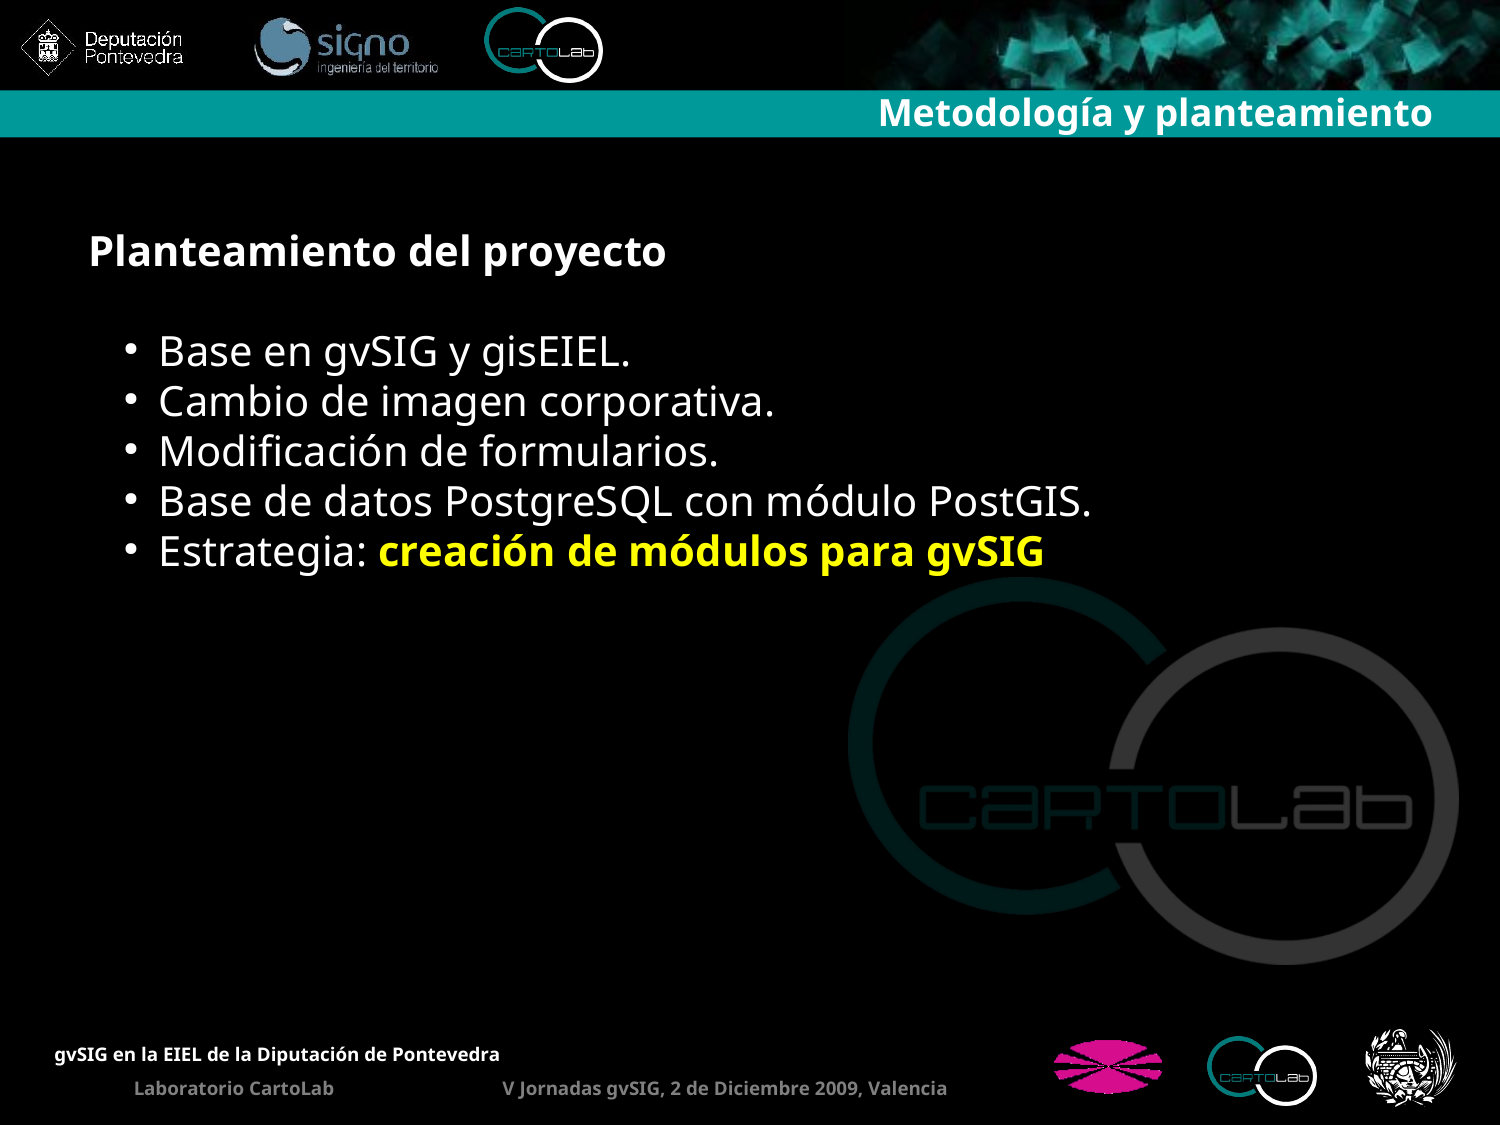

Metodología y planteamiento
Planteamiento del proyecto
Base en gvSIG y gisEIEL.
Cambio de imagen corporativa.
Modificación de formularios.
Base de datos PostgreSQL con módulo PostGIS.
Estrategia: creación de módulos para gvSIG